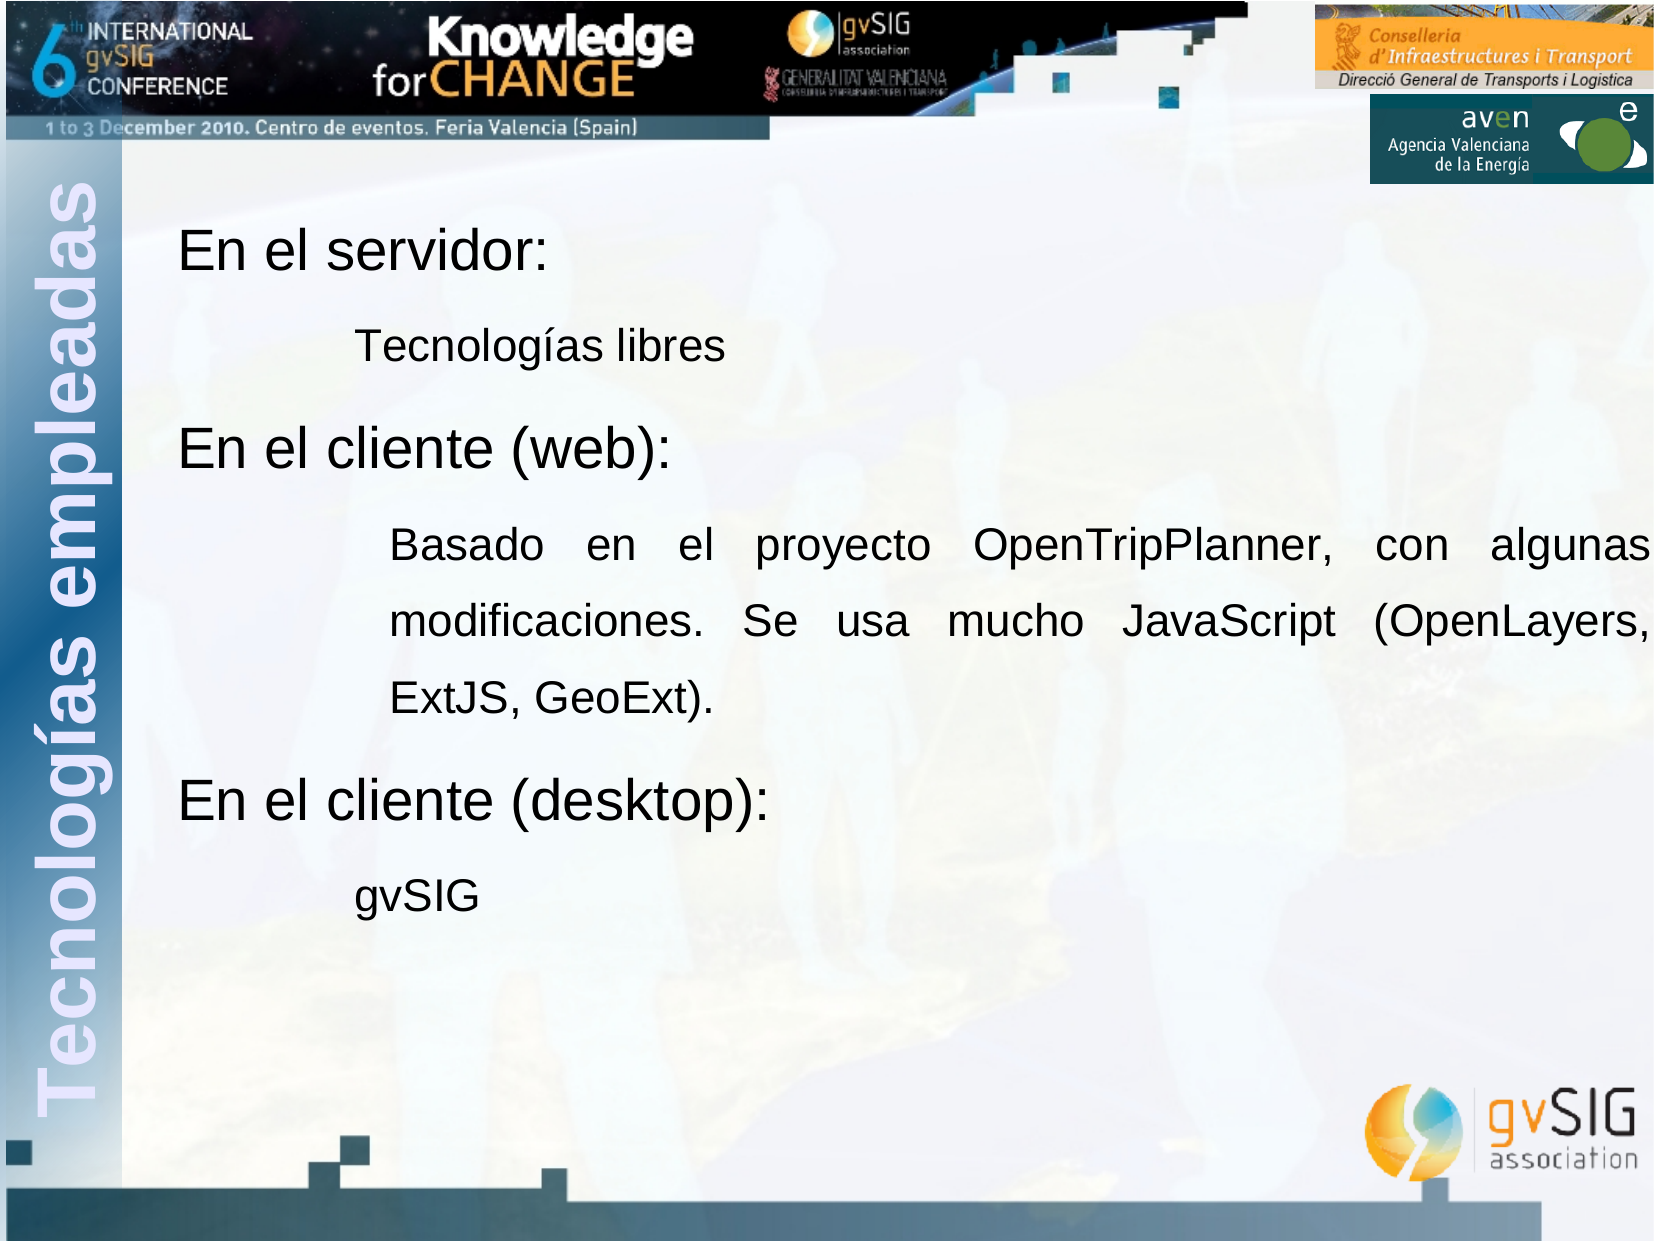

En el servidor:
Tecnologías libres
En el cliente (web):
Basado en el proyecto OpenTripPlanner, con algunas modificaciones. Se usa mucho JavaScript (OpenLayers, ExtJS, GeoExt).
En el cliente (desktop):
gvSIG
# Tecnologías empleadas